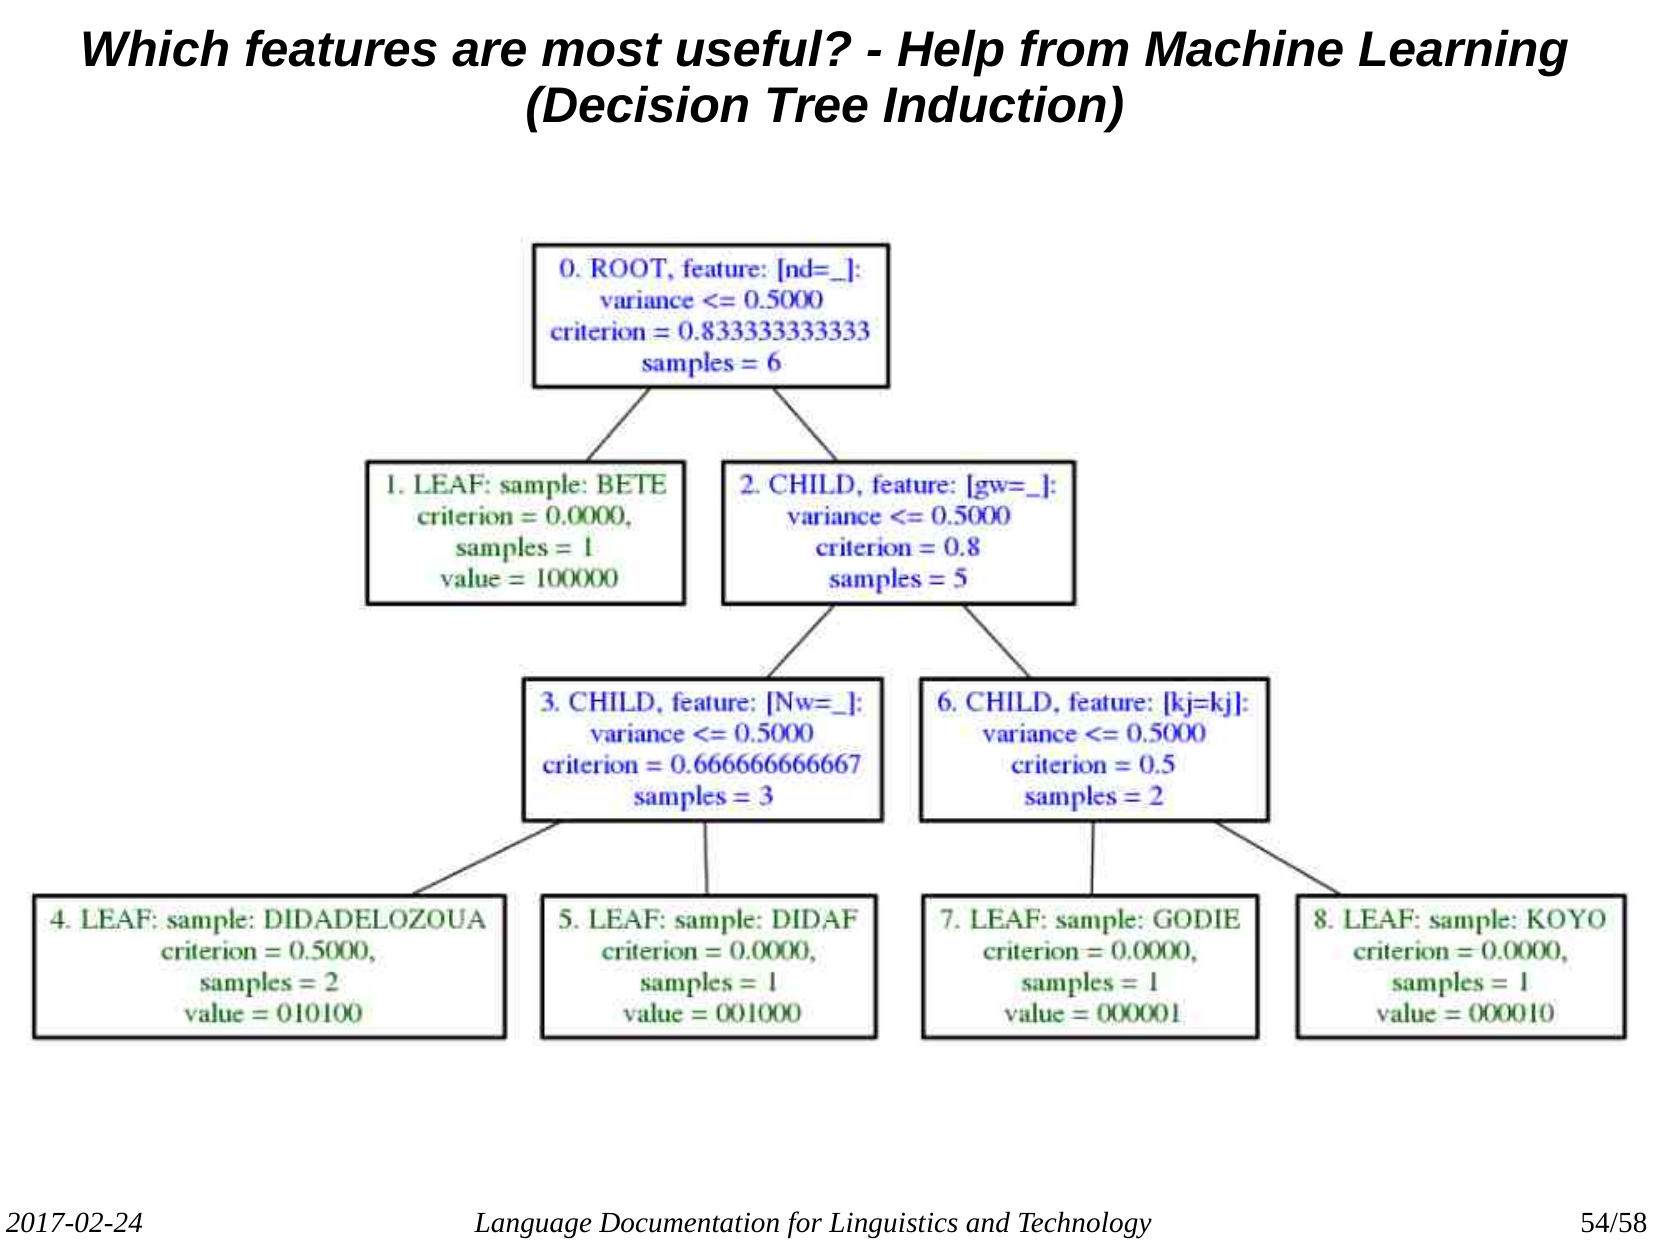

# Which features are most useful? - Help from Machine Learning (Decision Tree Induction)
ELKL-4, U Agra, 2016-02-25_27
D. Gibbon: What can endangered languages teach the language technologies?
54